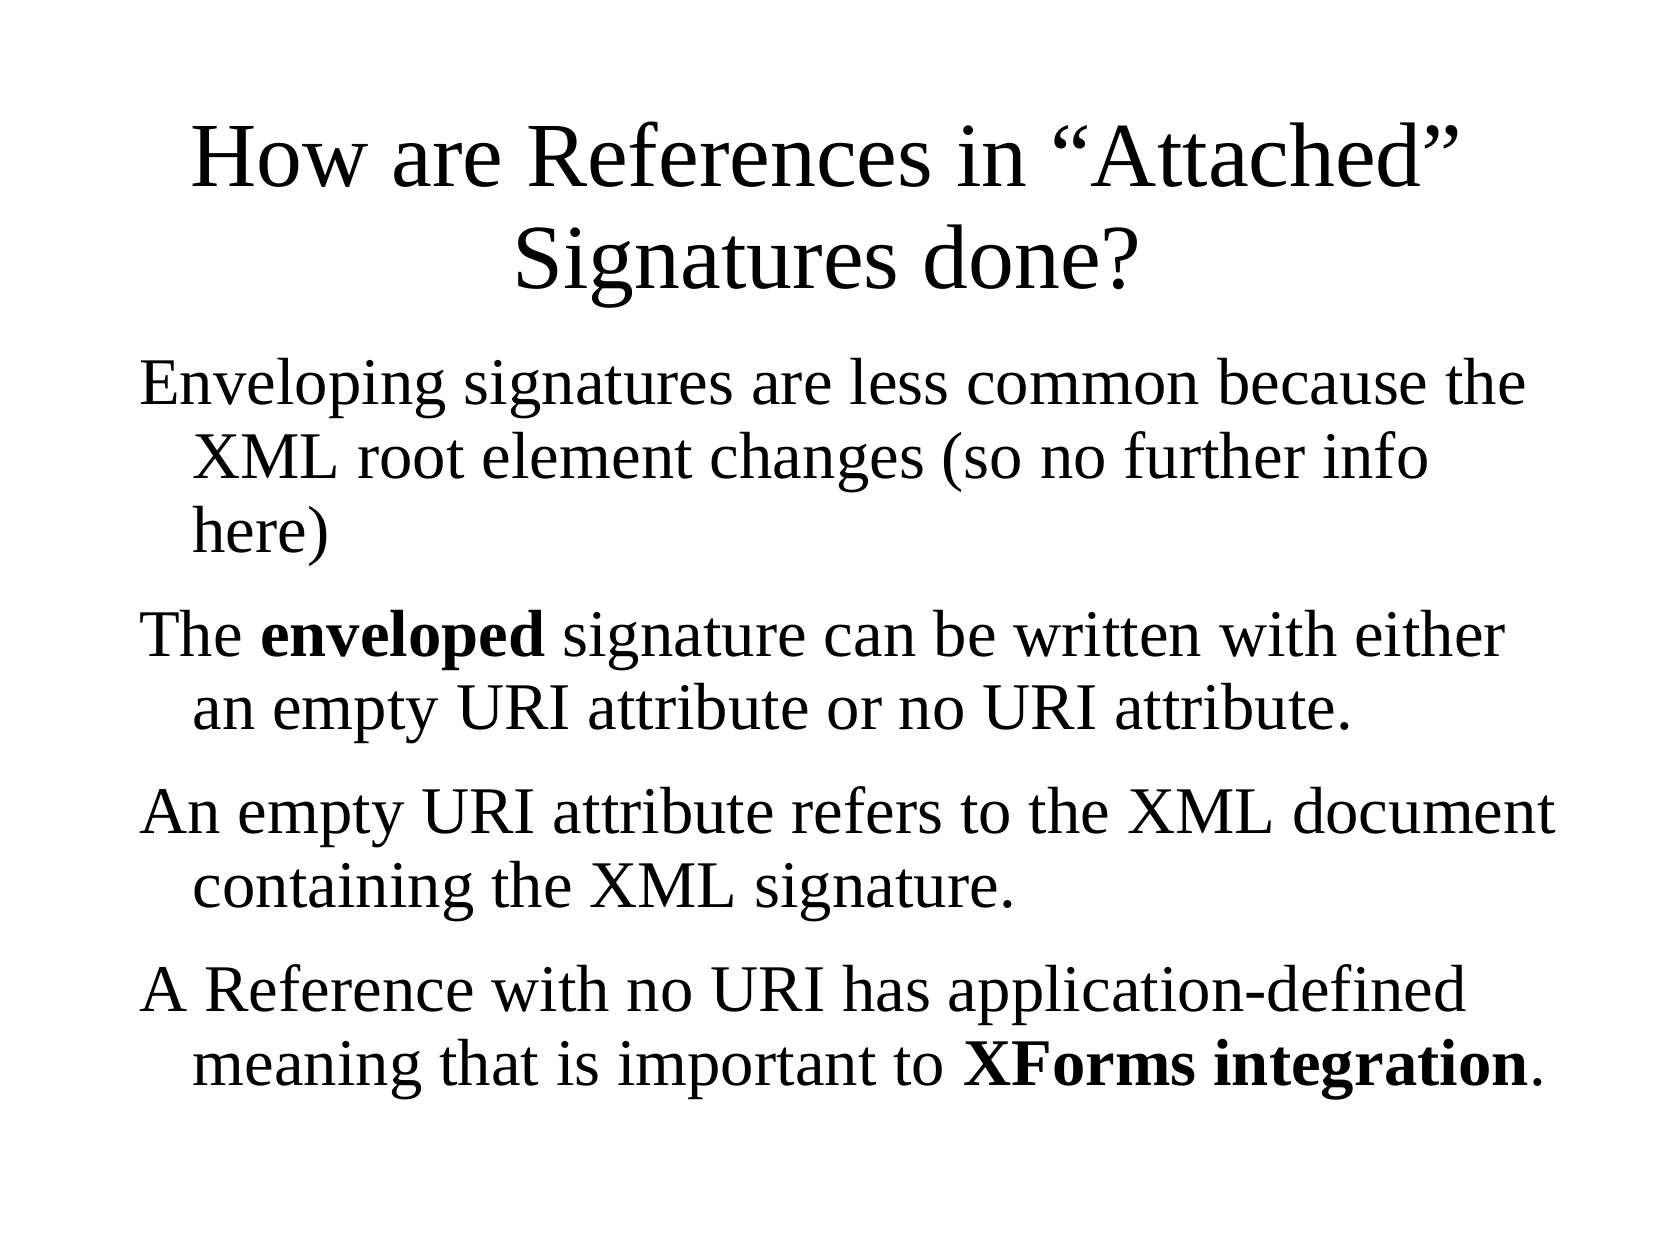

# How are References in “Attached” Signatures done?
Enveloping signatures are less common because the XML root element changes (so no further info here)
The enveloped signature can be written with either an empty URI attribute or no URI attribute.
An empty URI attribute refers to the XML document containing the XML signature.
A Reference with no URI has application-defined meaning that is important to XForms integration.